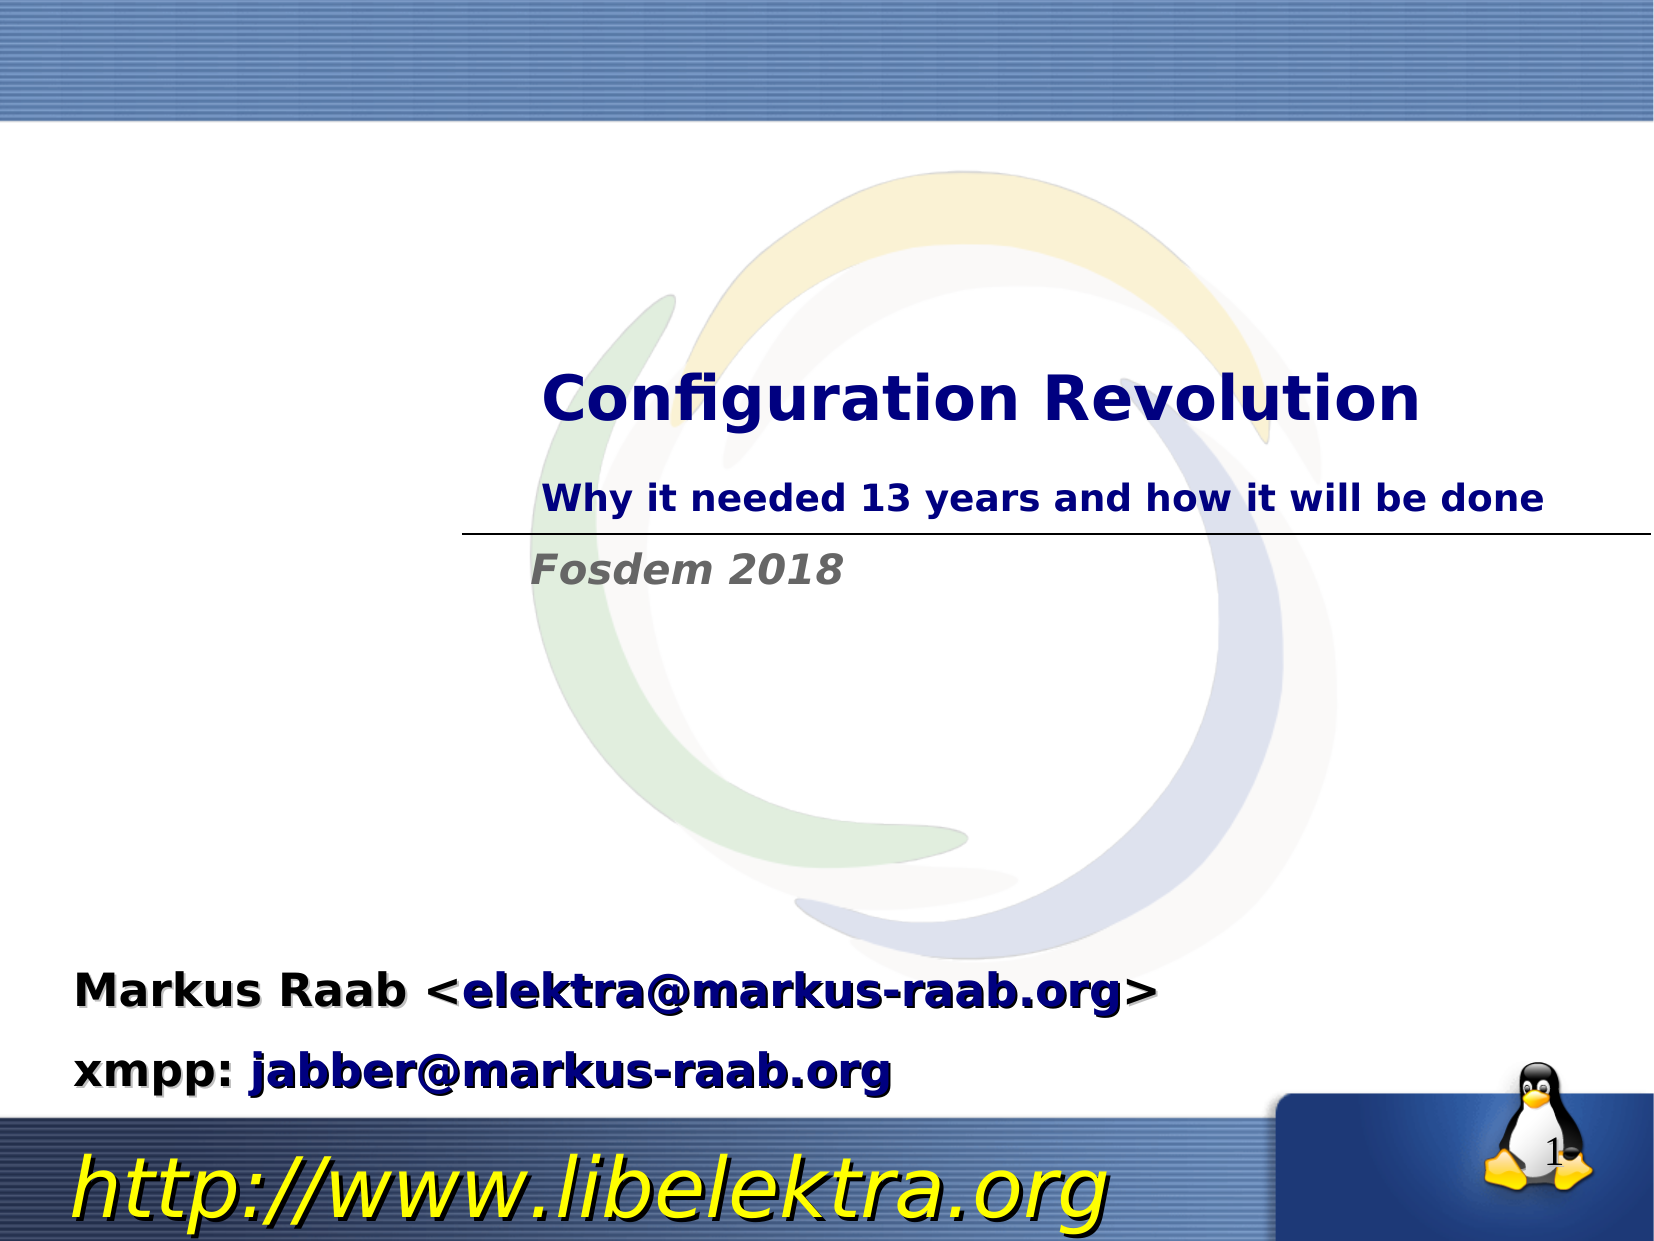

Configuration Revolution
Why it needed 13 years and how it will be done
Fosdem 2018
Markus Raab <elektra@markus-raab.org>
xmpp: jabber@markus-raab.org